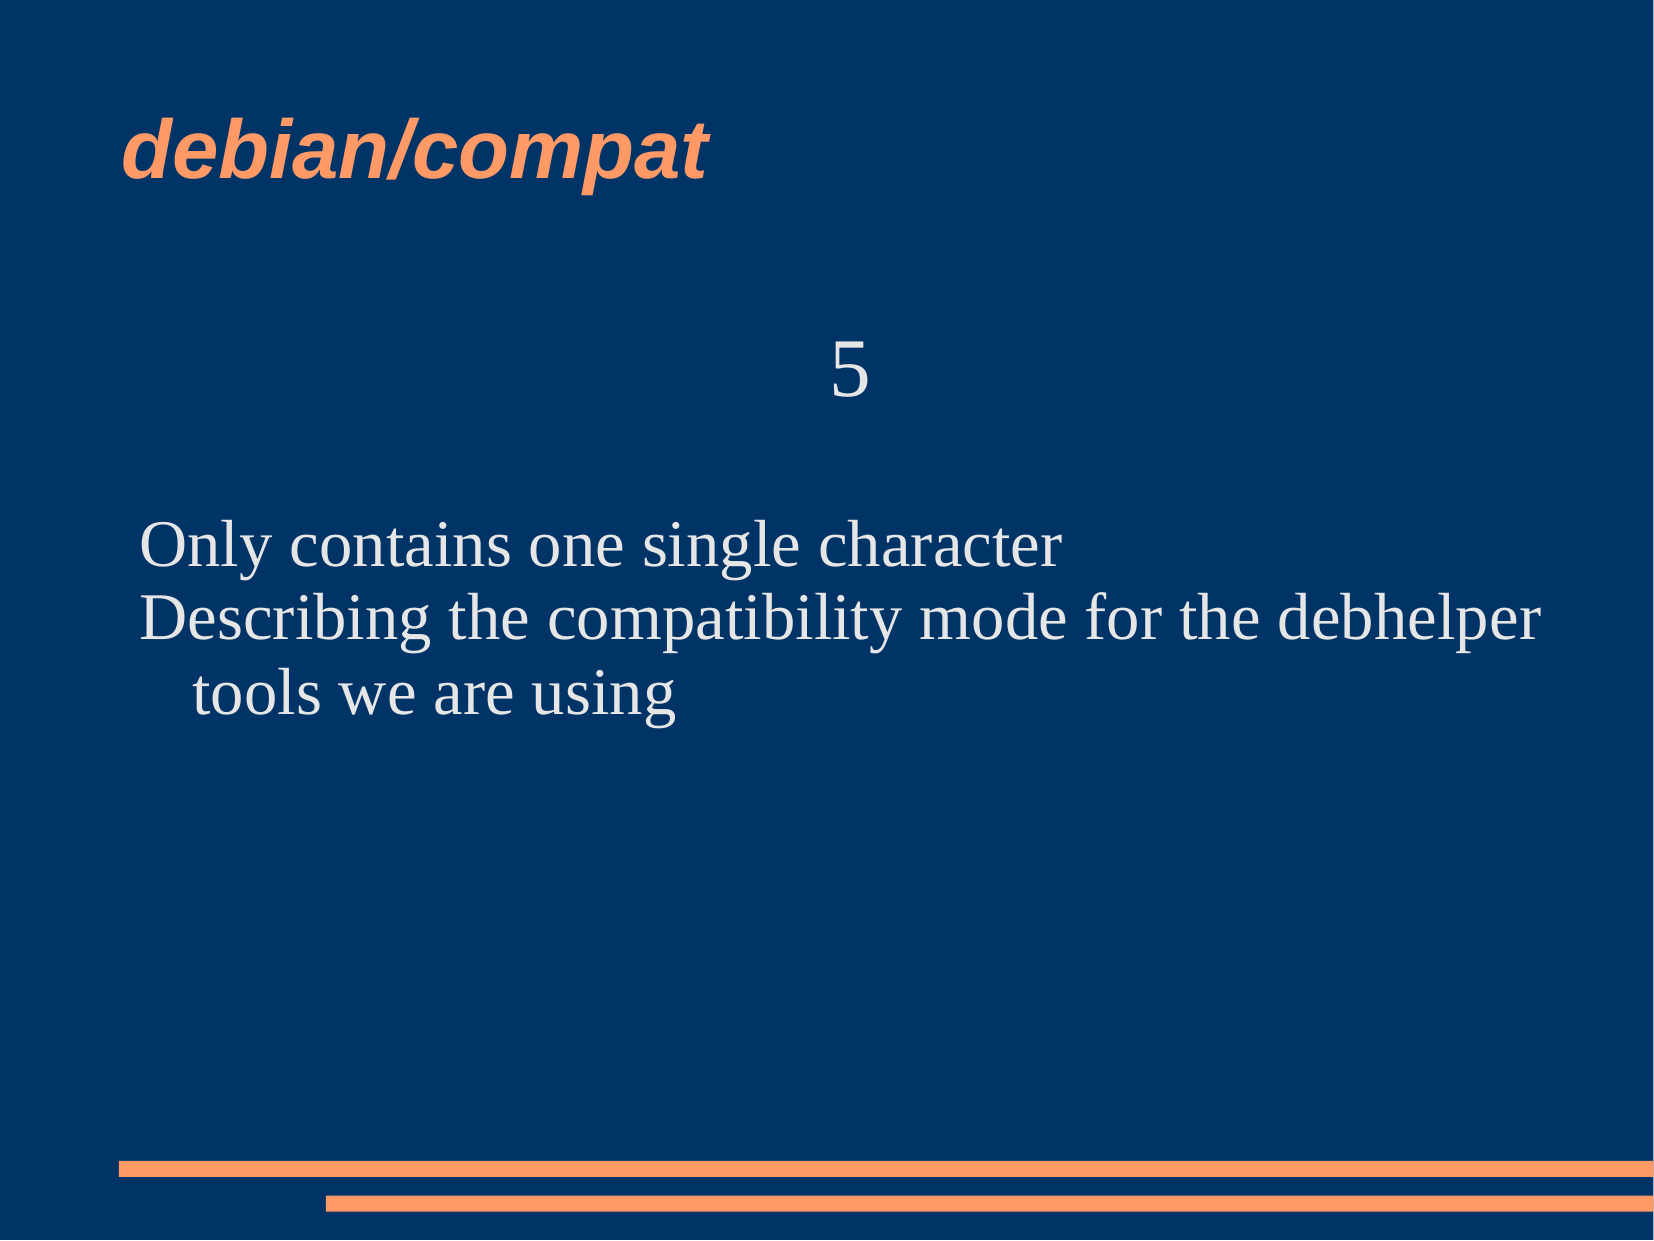

# debian/compat
5
Only contains one single character
Describing the compatibility mode for the debhelper tools we are using